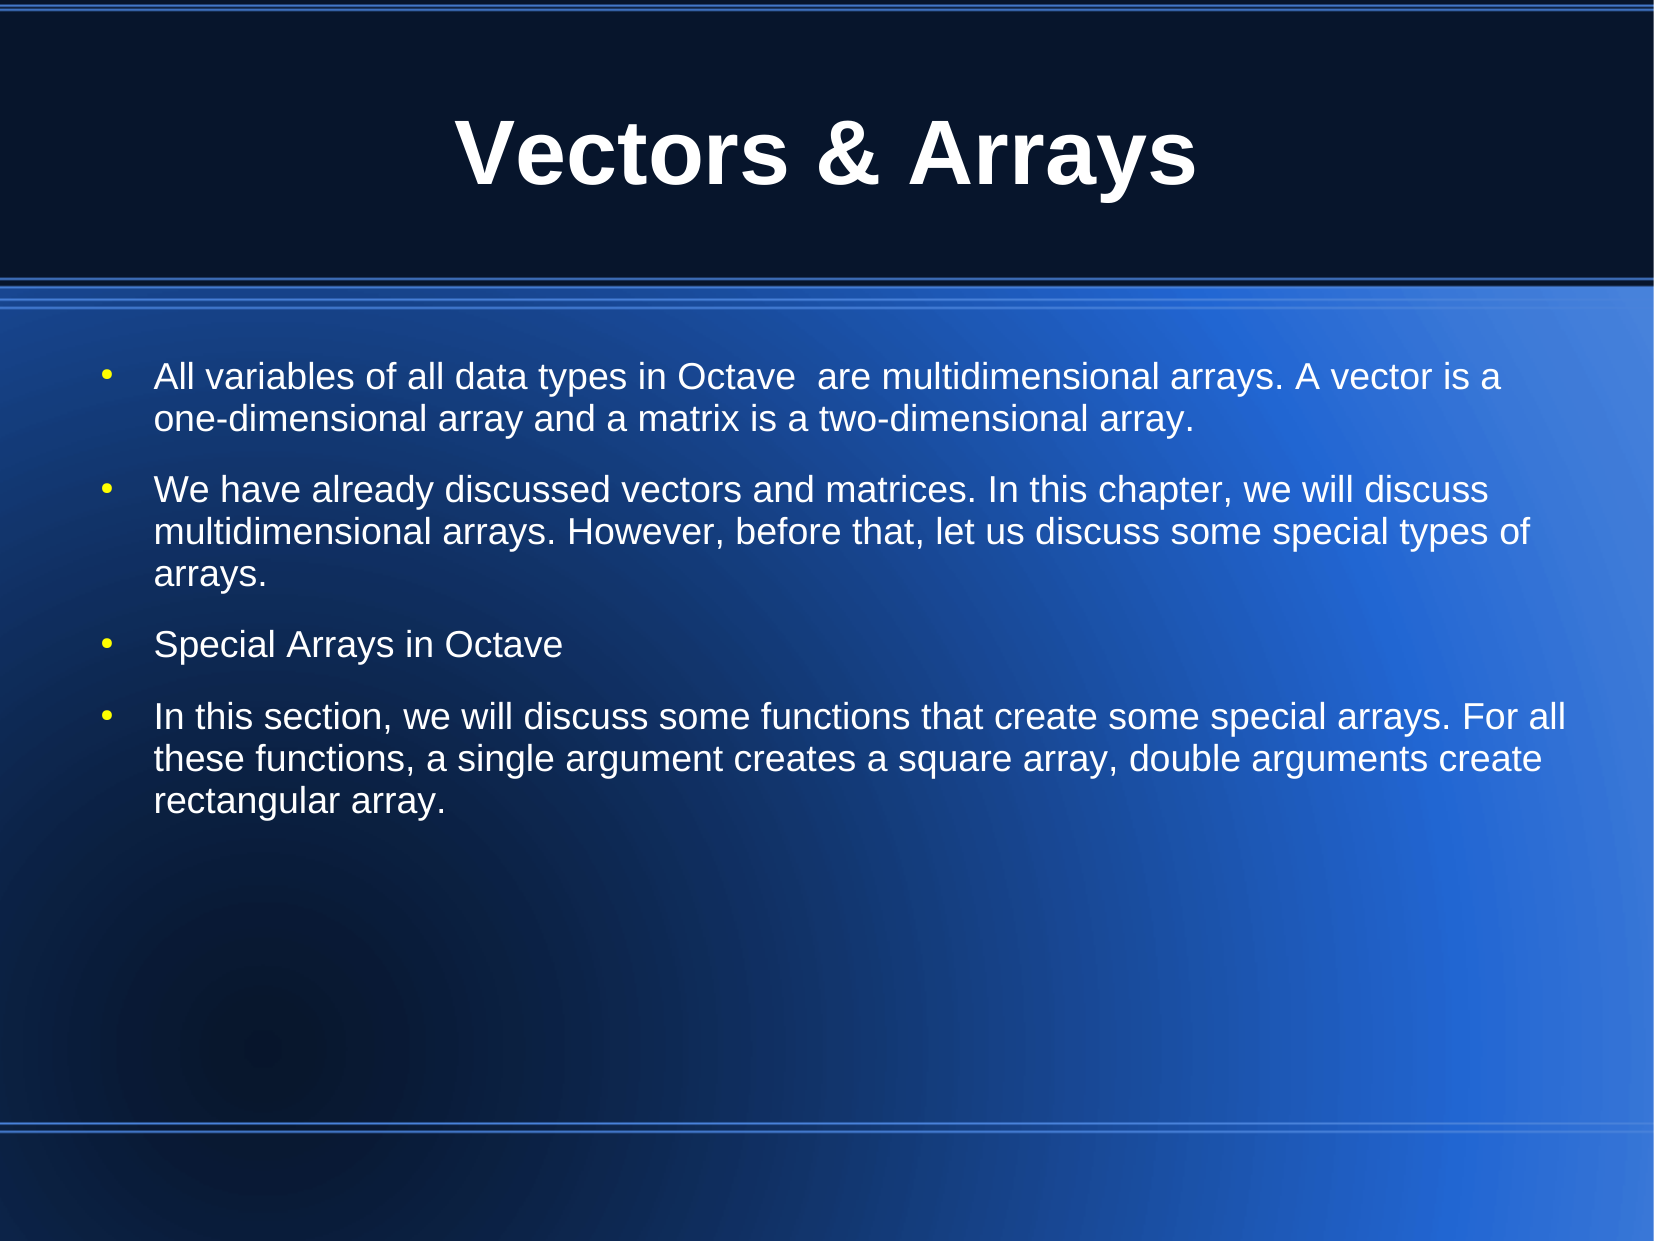

# Vectors & Arrays
All variables of all data types in Octave are multidimensional arrays. A vector is a one-dimensional array and a matrix is a two-dimensional array.
We have already discussed vectors and matrices. In this chapter, we will discuss multidimensional arrays. However, before that, let us discuss some special types of arrays.
Special Arrays in Octave
In this section, we will discuss some functions that create some special arrays. For all these functions, a single argument creates a square array, double arguments create rectangular array.